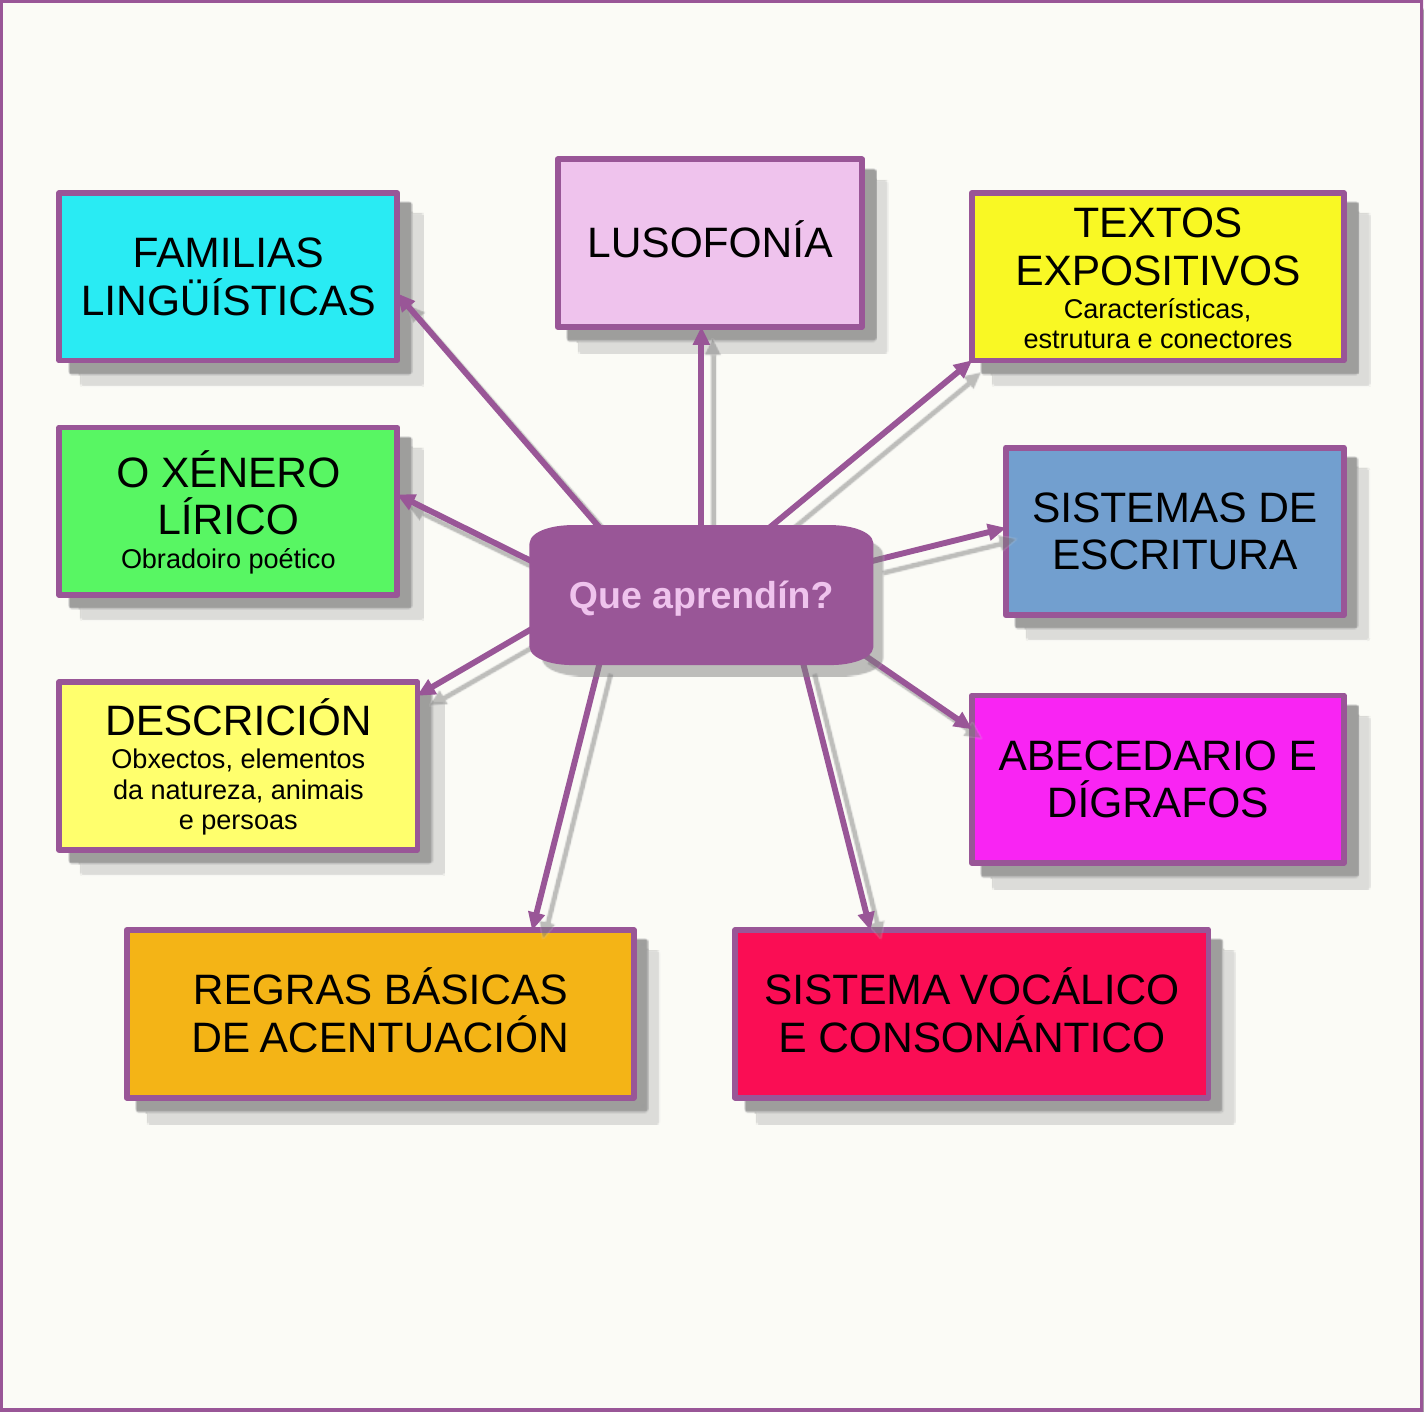

LUSOFONÍA
FAMILIAS
LINGÜÍSTICAS
TEXTOS
EXPOSITIVOS
Características,
estrutura e conectores
O XÉNERO
LÍRICO
Obradoiro poético
SISTEMAS DE
ESCRITURA
Que aprendín?
DESCRICIÓN
Obxectos, elementos
da natureza, animais
e persoas
ABECEDARIO E
DÍGRAFOS
REGRAS BÁSICAS
DE ACENTUACIÓN
SISTEMA VOCÁLICO
E CONSONÁNTICO